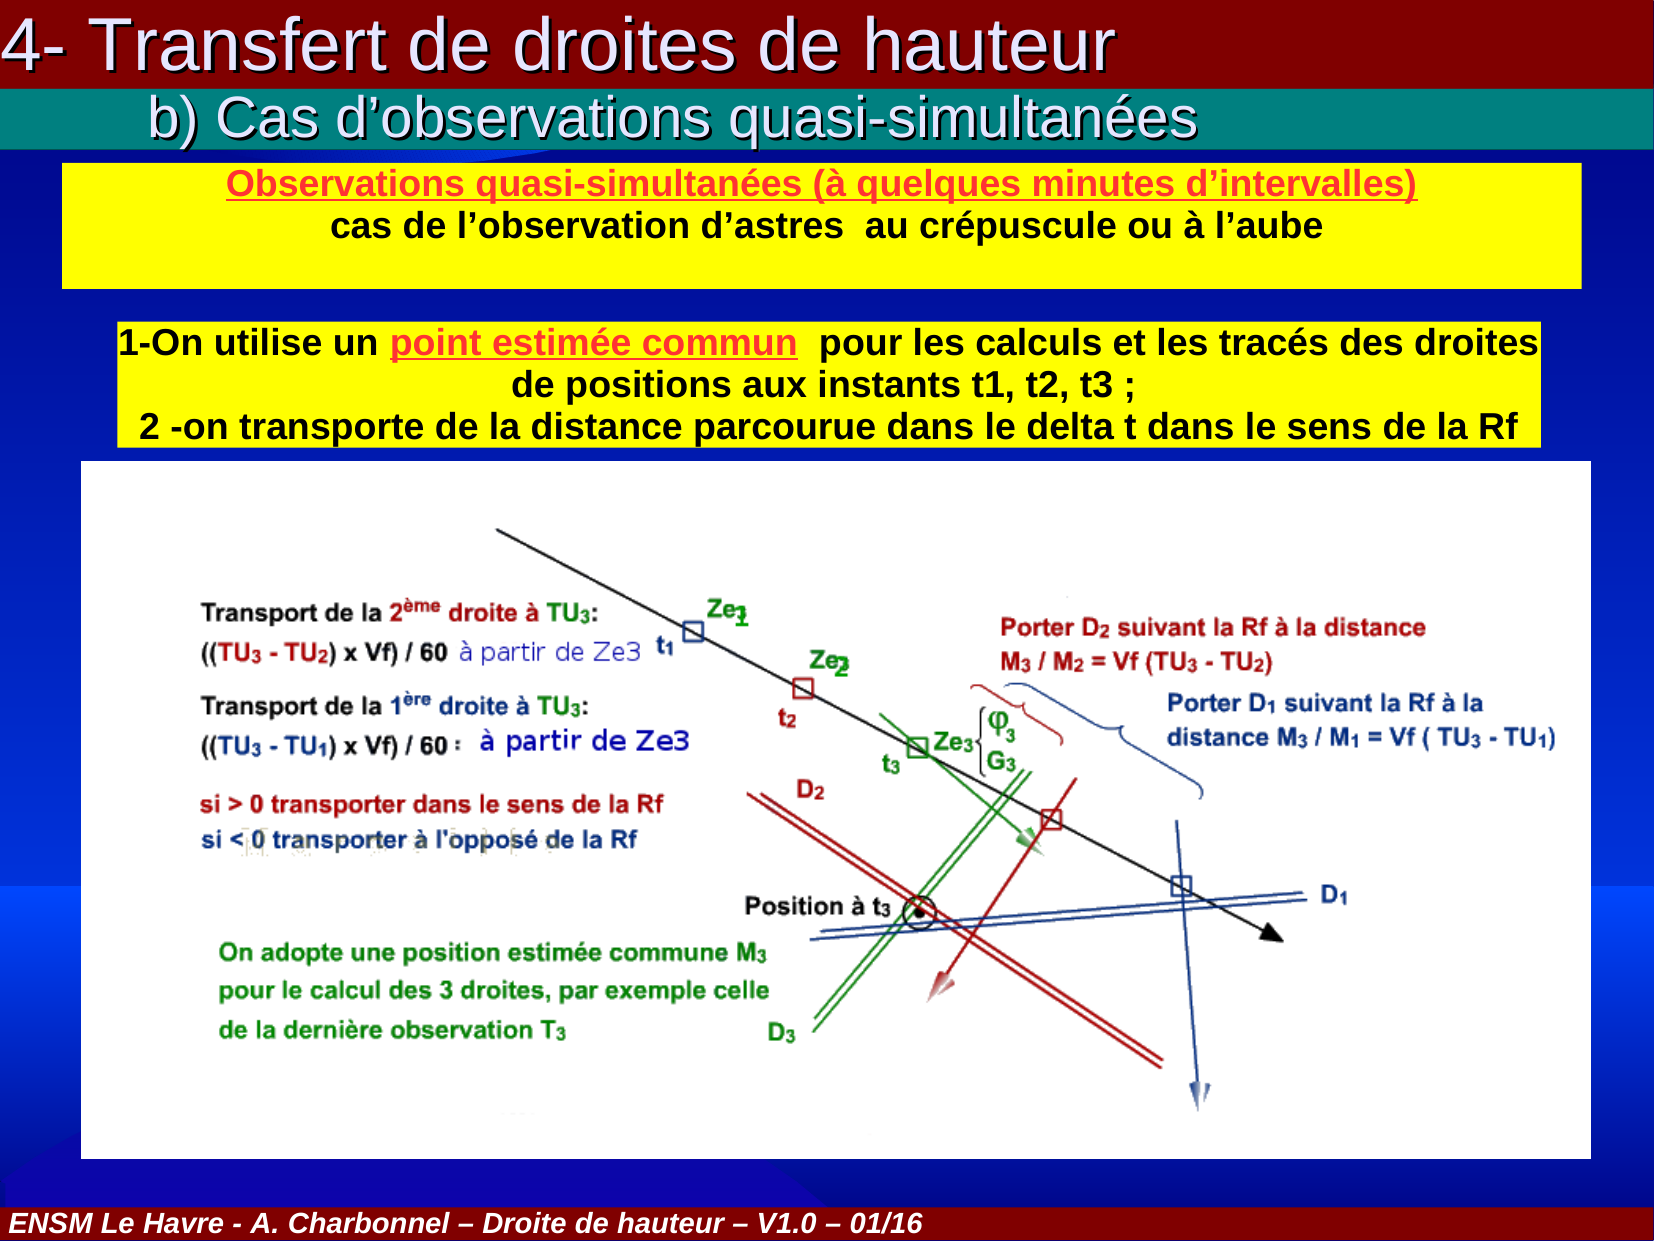

4- Transfert de droites de hauteur
# b) Cas d’observations quasi-simultanées
Observations quasi-simultanées (à quelques minutes d’intervalles)
 cas de l’observation d’astres au crépuscule ou à l’aube
1-On utilise un point estimée commun pour les calculs et les tracés des droites de positions aux instants t1, t2, t3 ;
2 -on transporte de la distance parcourue dans le delta t dans le sens de la Rf
 ENSM Le Havre - A. Charbonnel – Droite de hauteur – V1.0 – 01/16